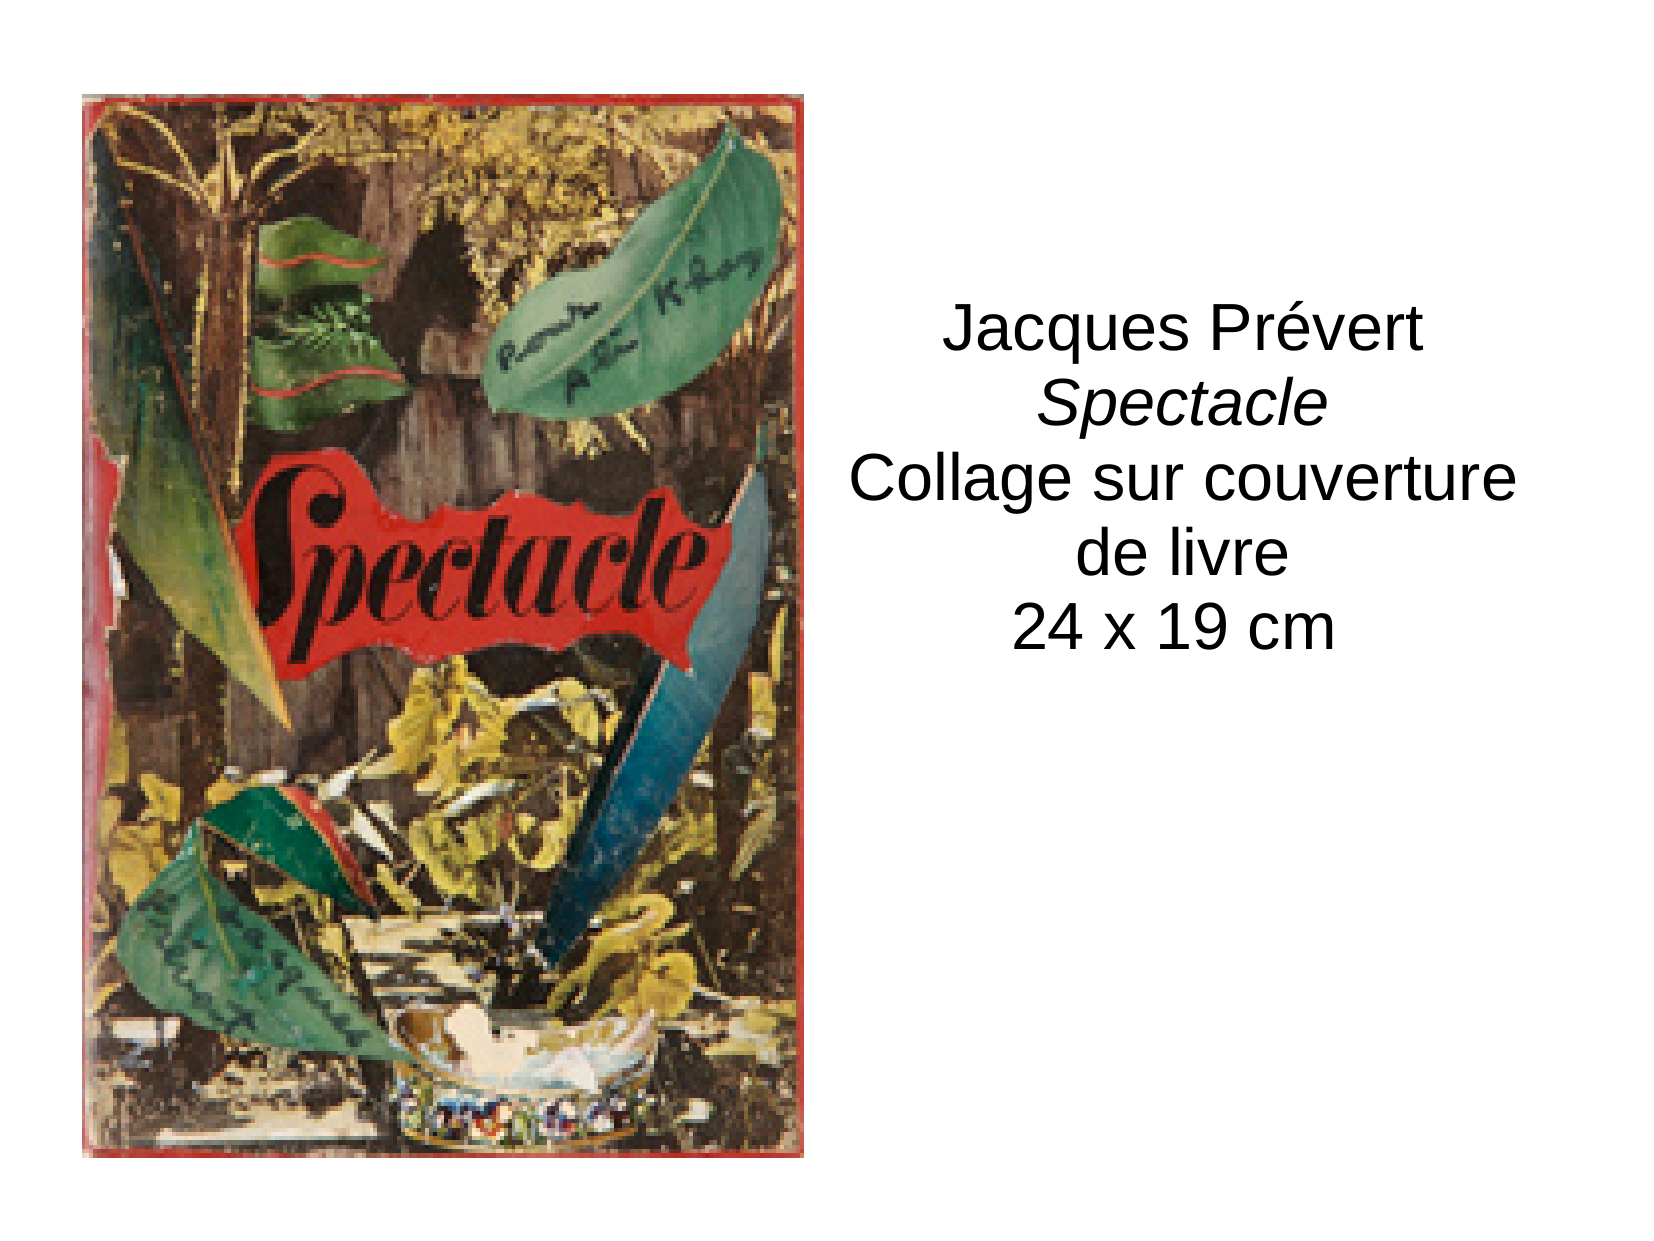

# Jacques Prévert Spectacle Collage sur couverture de livre 24 x 19 cm